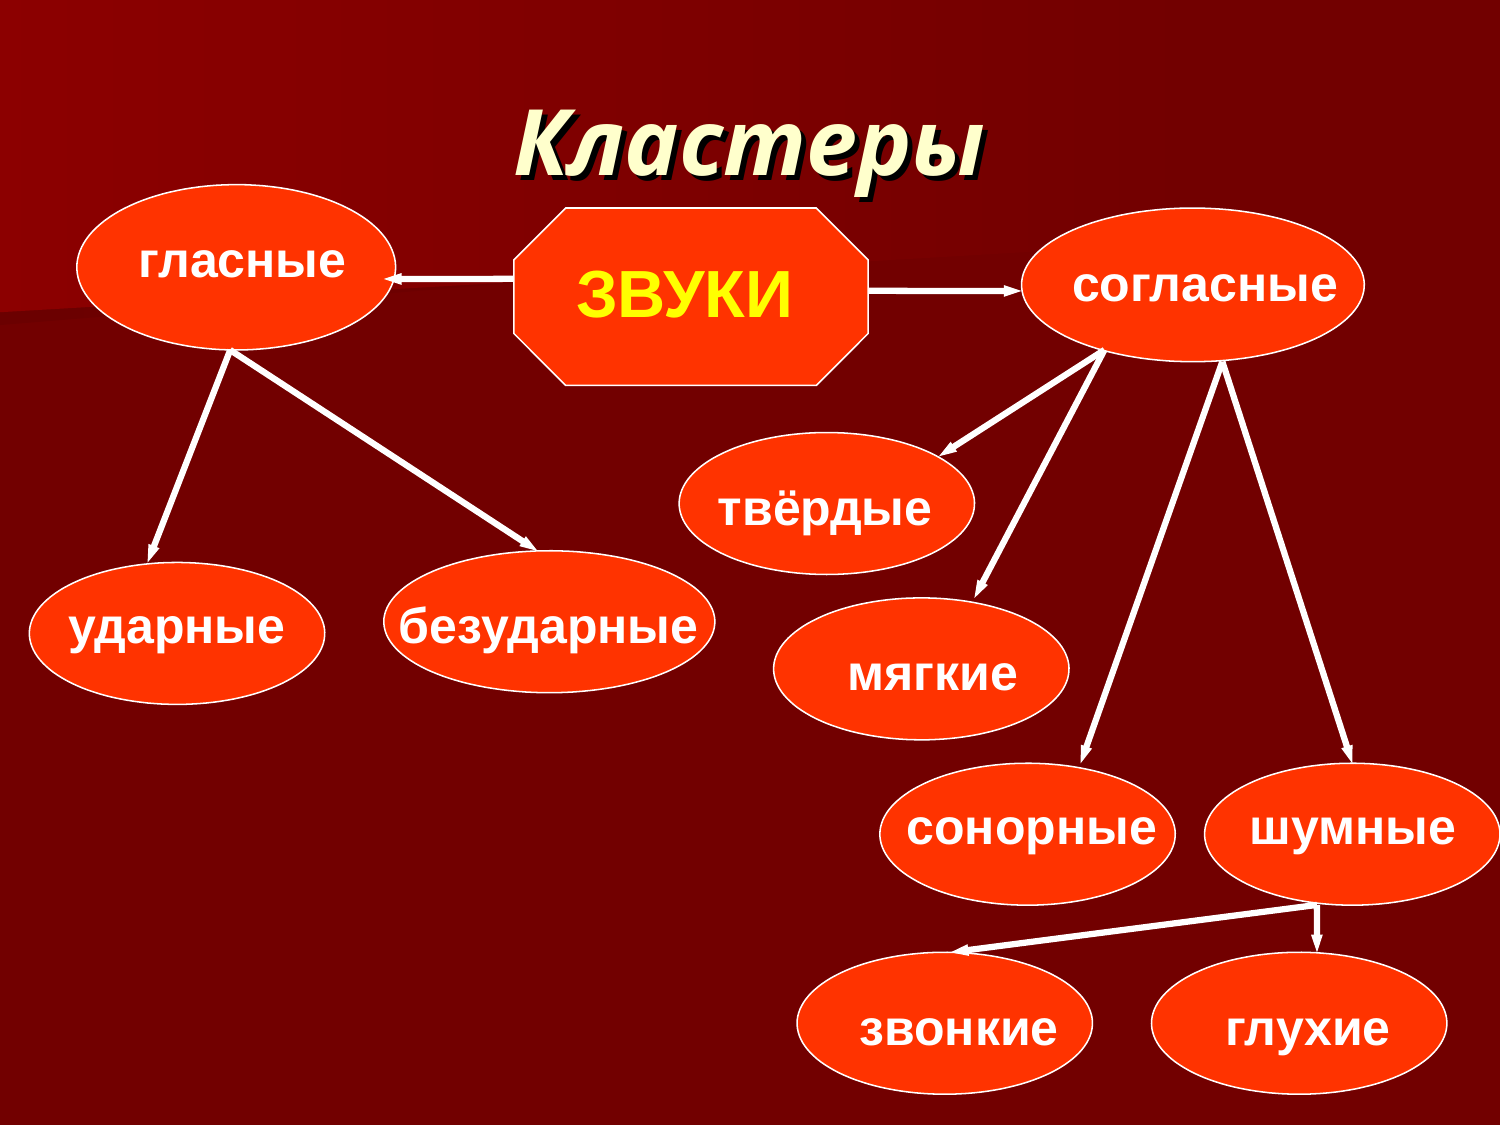

# Кластеры
гласные
ЗВУКИ
согласные
твёрдые
ударные
безударные
мягкие
сонорные
шумные
звонкие
глухие